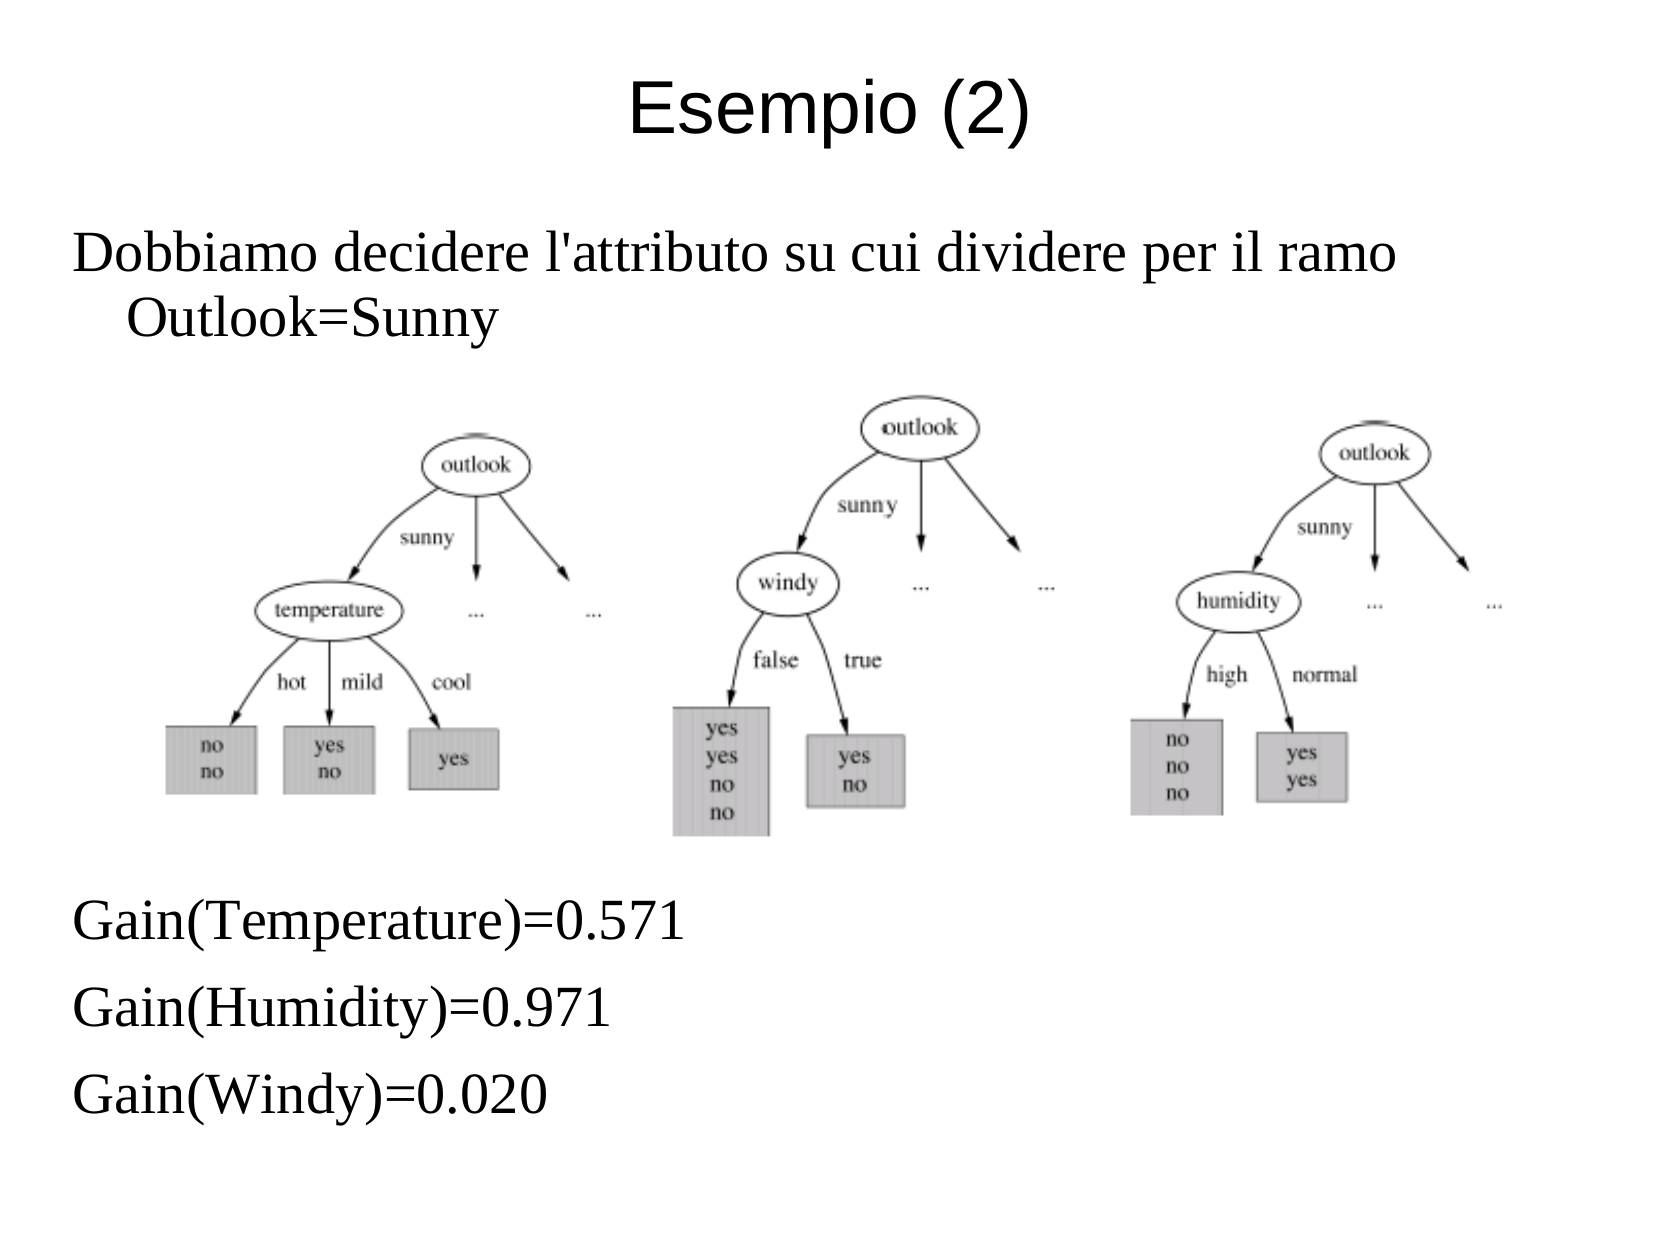

# Esempio (2)
Dobbiamo decidere l'attributo su cui dividere per il ramo Outlook=Sunny
Gain(Temperature)=0.571
Gain(Humidity)=0.971
Gain(Windy)=0.020